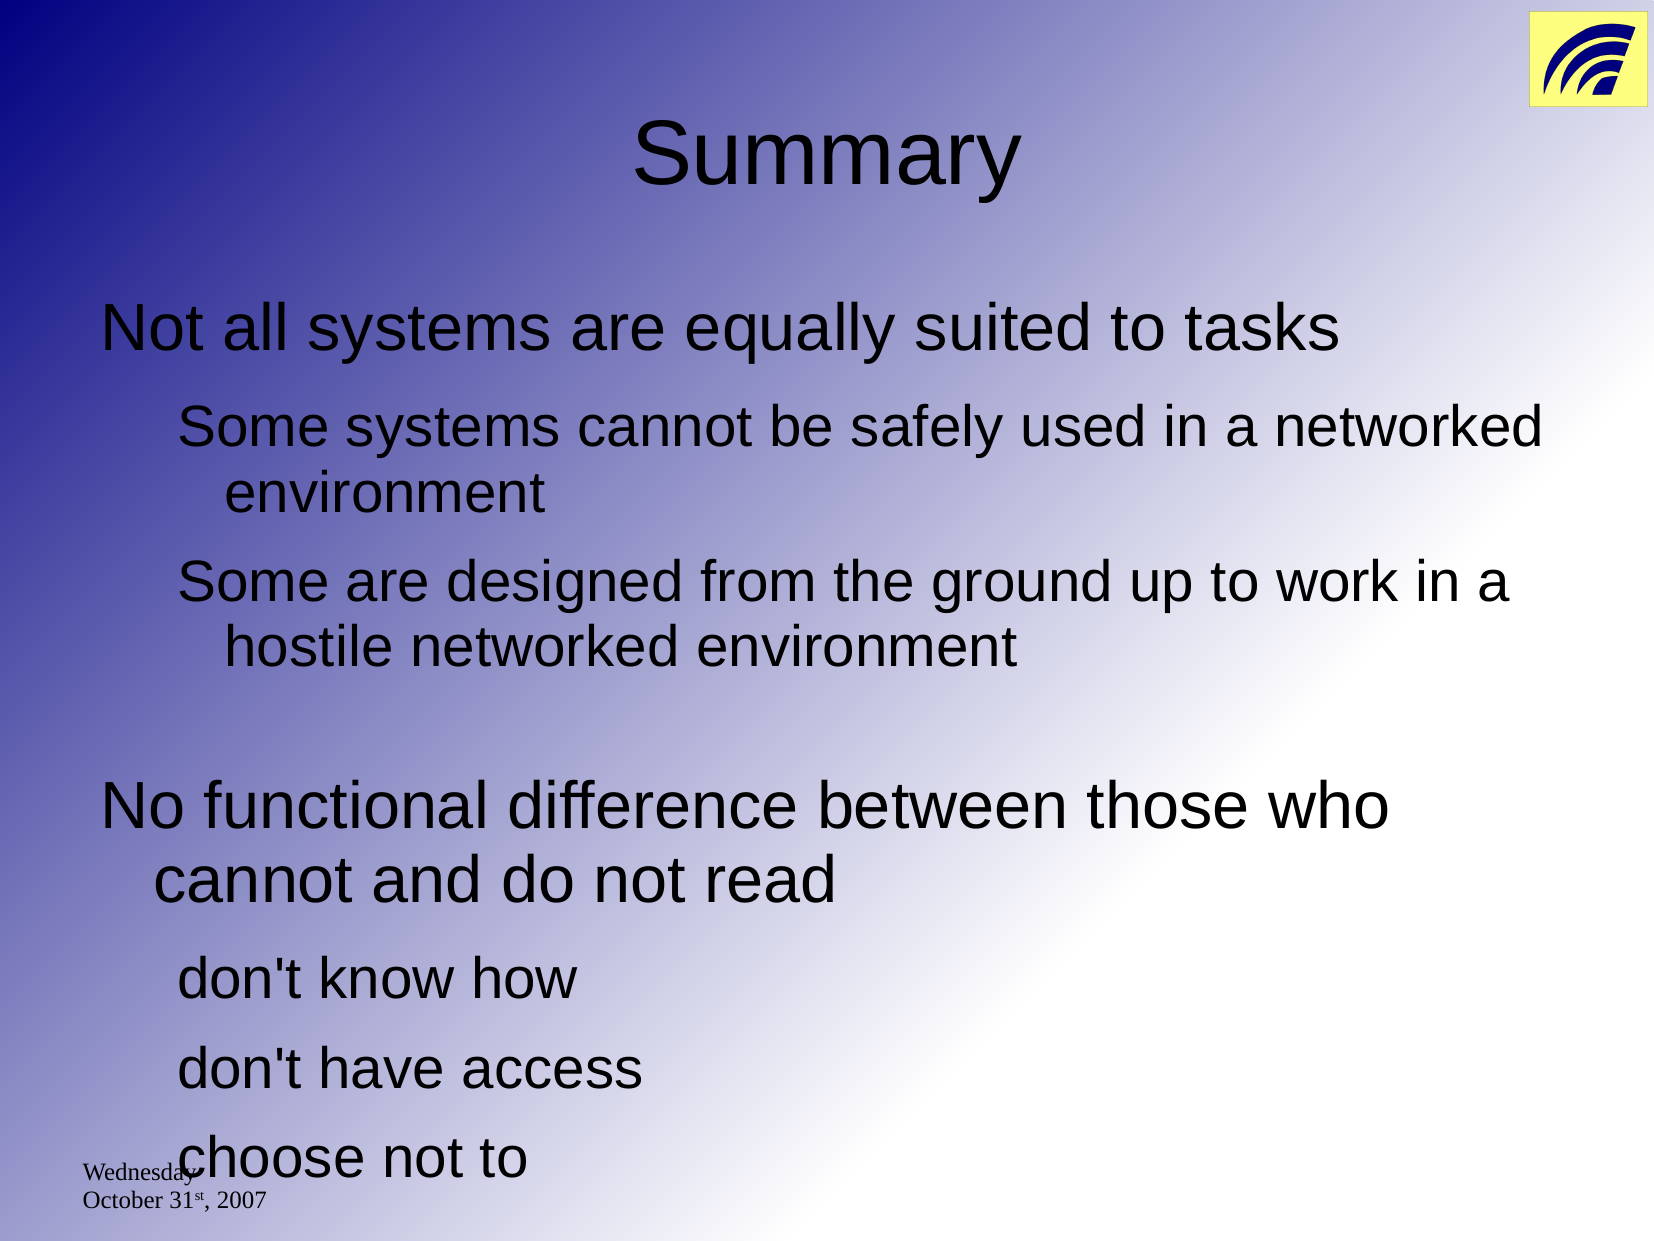

# Summary
Not all systems are equally suited to tasks
Some systems cannot be safely used in a networked environment
Some are designed from the ground up to work in a hostile networked environment
No functional difference between those who cannot and do not read
don't know how
don't have access
choose not to